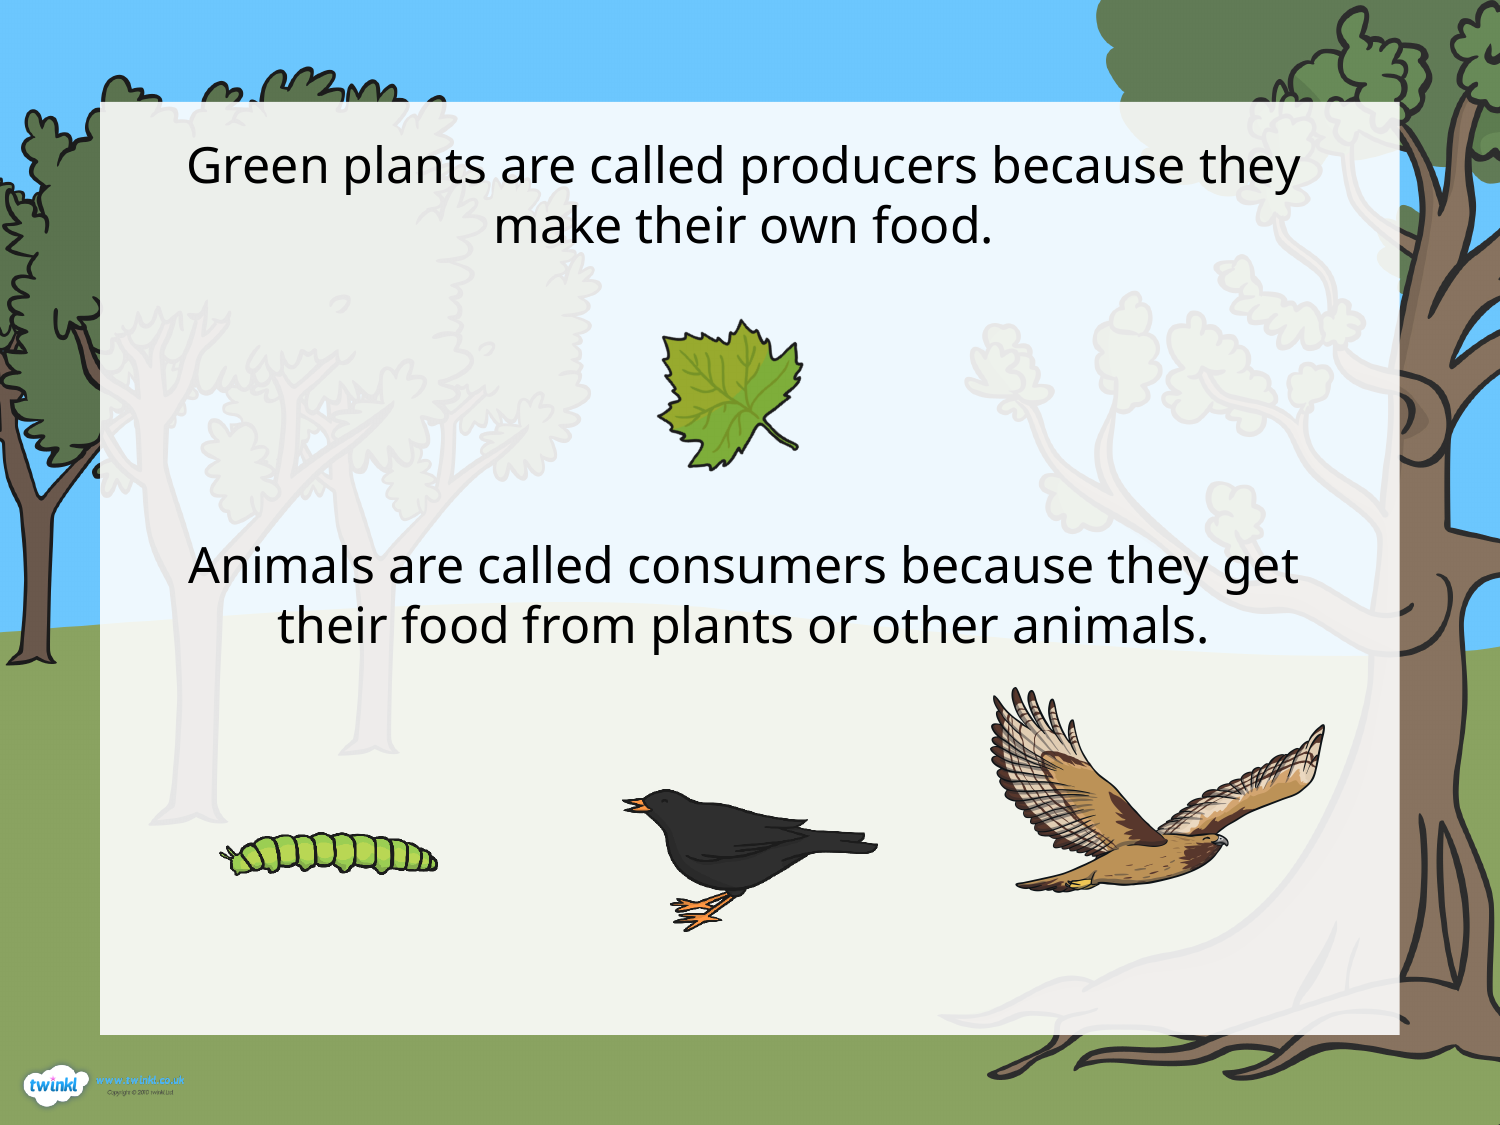

Green plants are called producers because they make their own food.
Animals are called consumers because they get their food from plants or other animals.